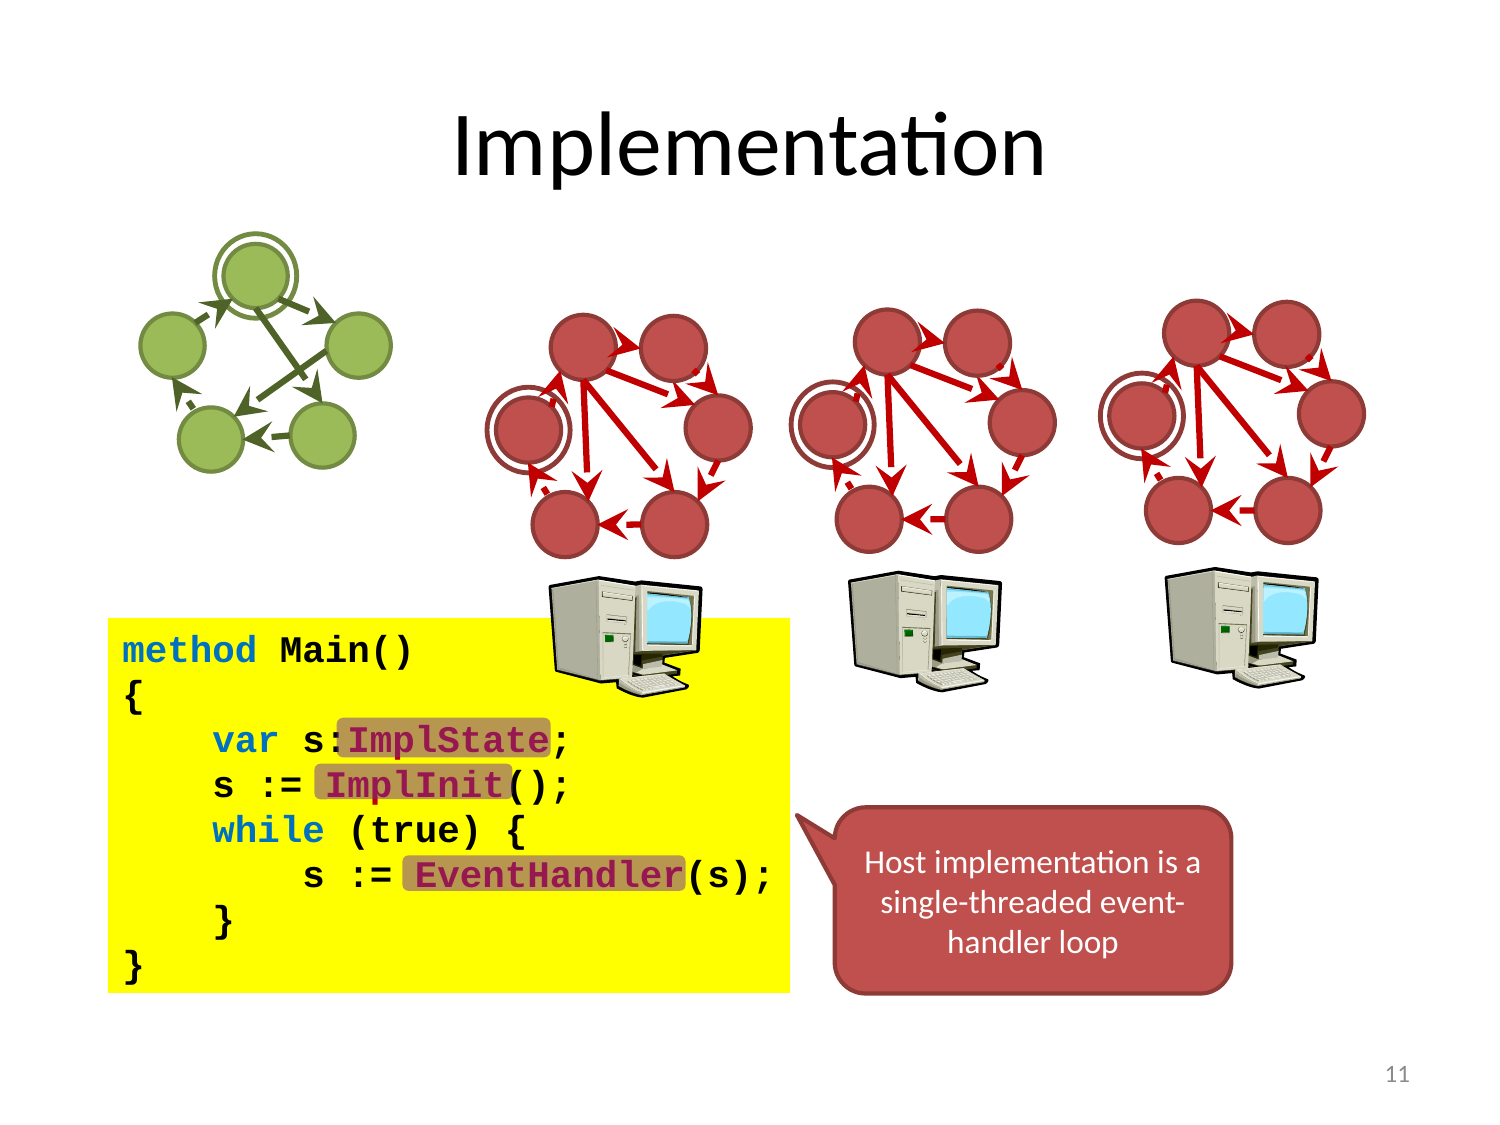

# Implementation
method Main()
{
 var s:ImplState;
 s := ImplInit();
 while (true) {
 s := EventHandler(s);
 }
}
Host implementation is a single-threaded event-handler loop